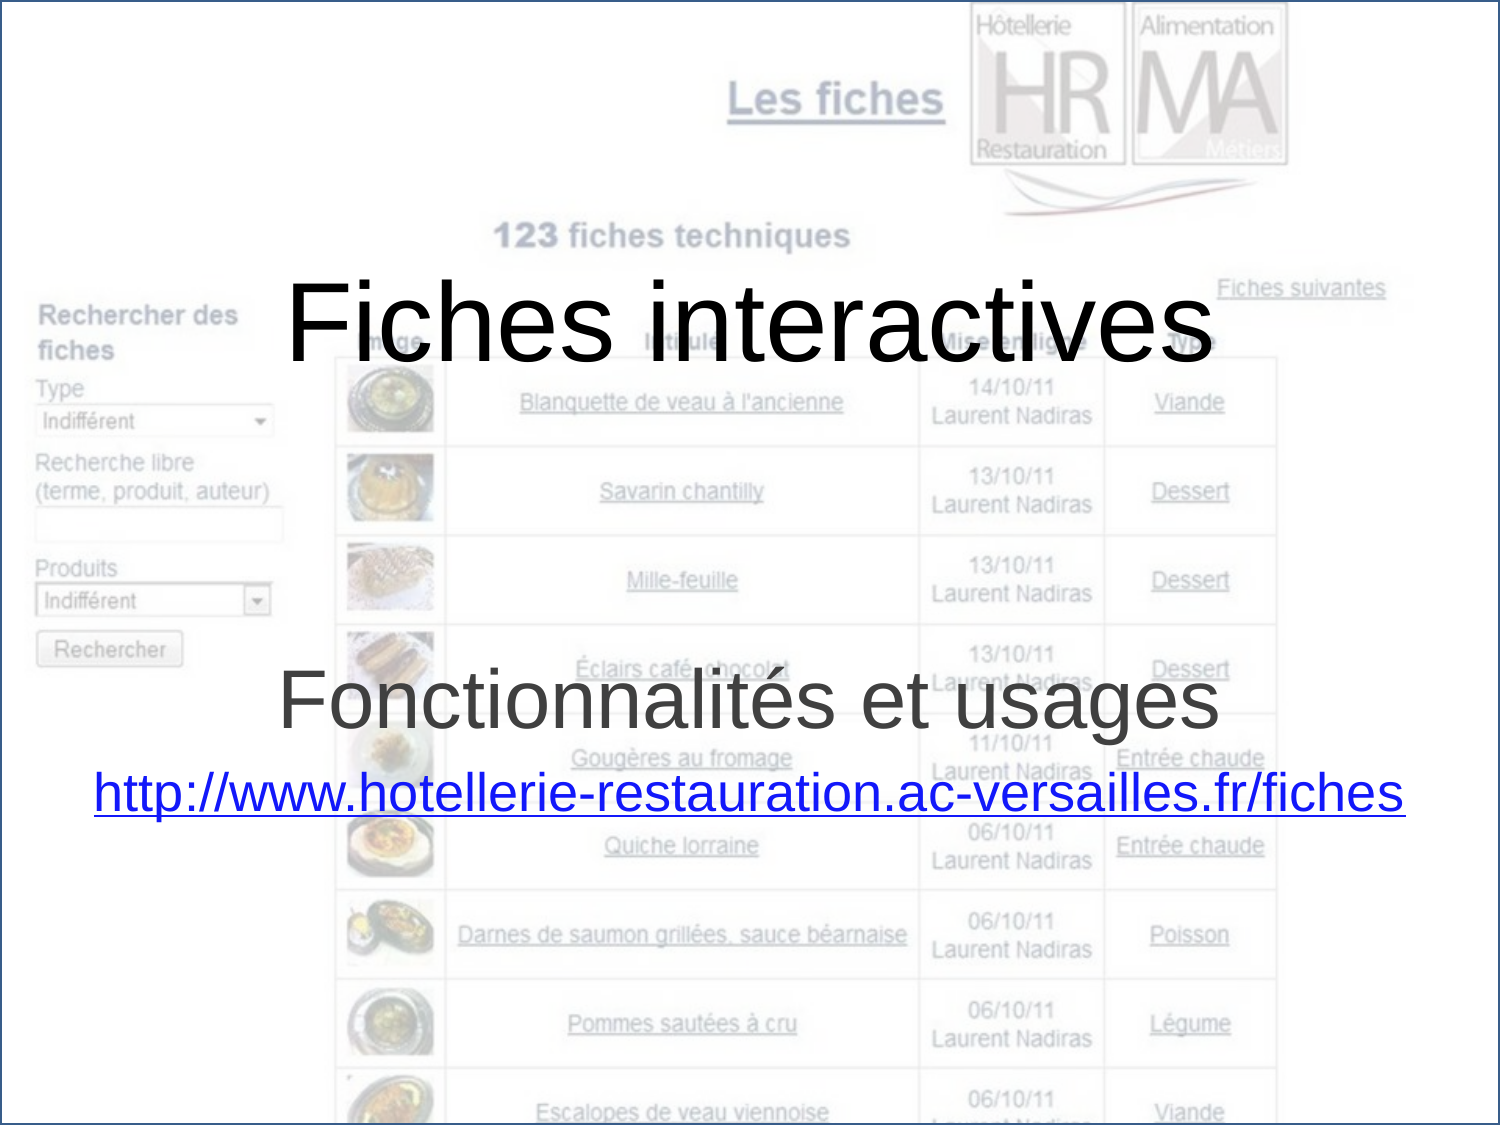

# Fiches interactives
Fonctionnalités et usages
http://www.hotellerie-restauration.ac-versailles.fr/fiches